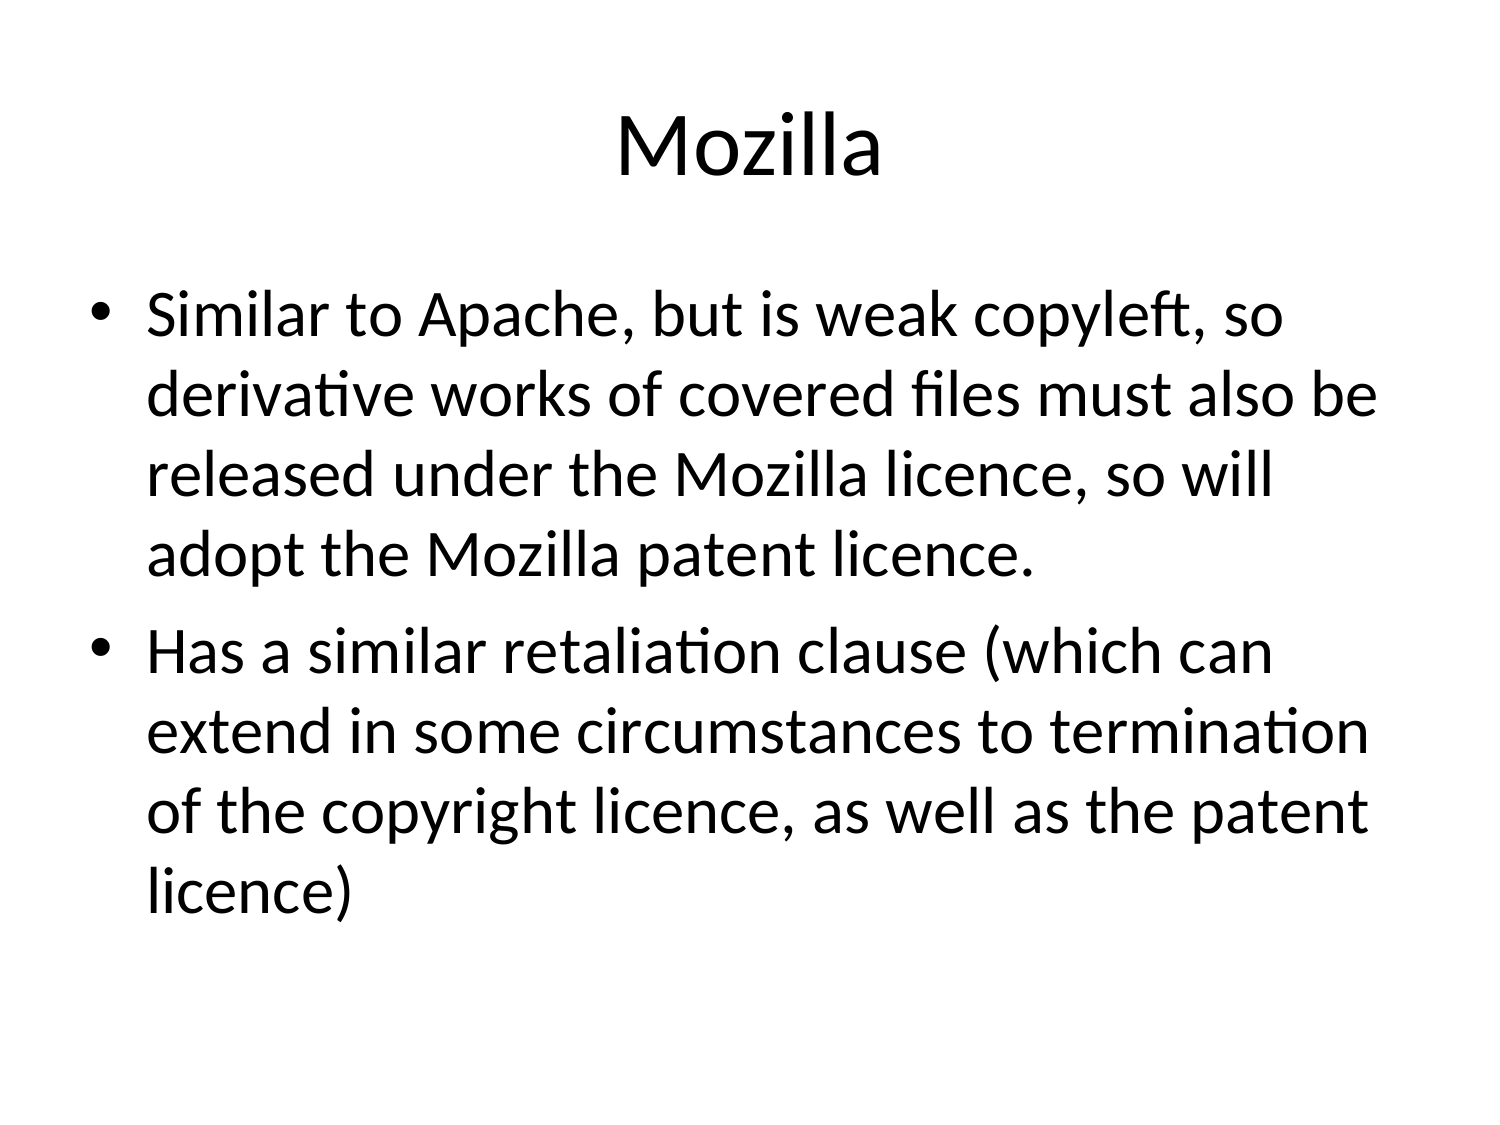

# Mozilla
Similar to Apache, but is weak copyleft, so derivative works of covered files must also be released under the Mozilla licence, so will adopt the Mozilla patent licence.
Has a similar retaliation clause (which can extend in some circumstances to termination of the copyright licence, as well as the patent licence)